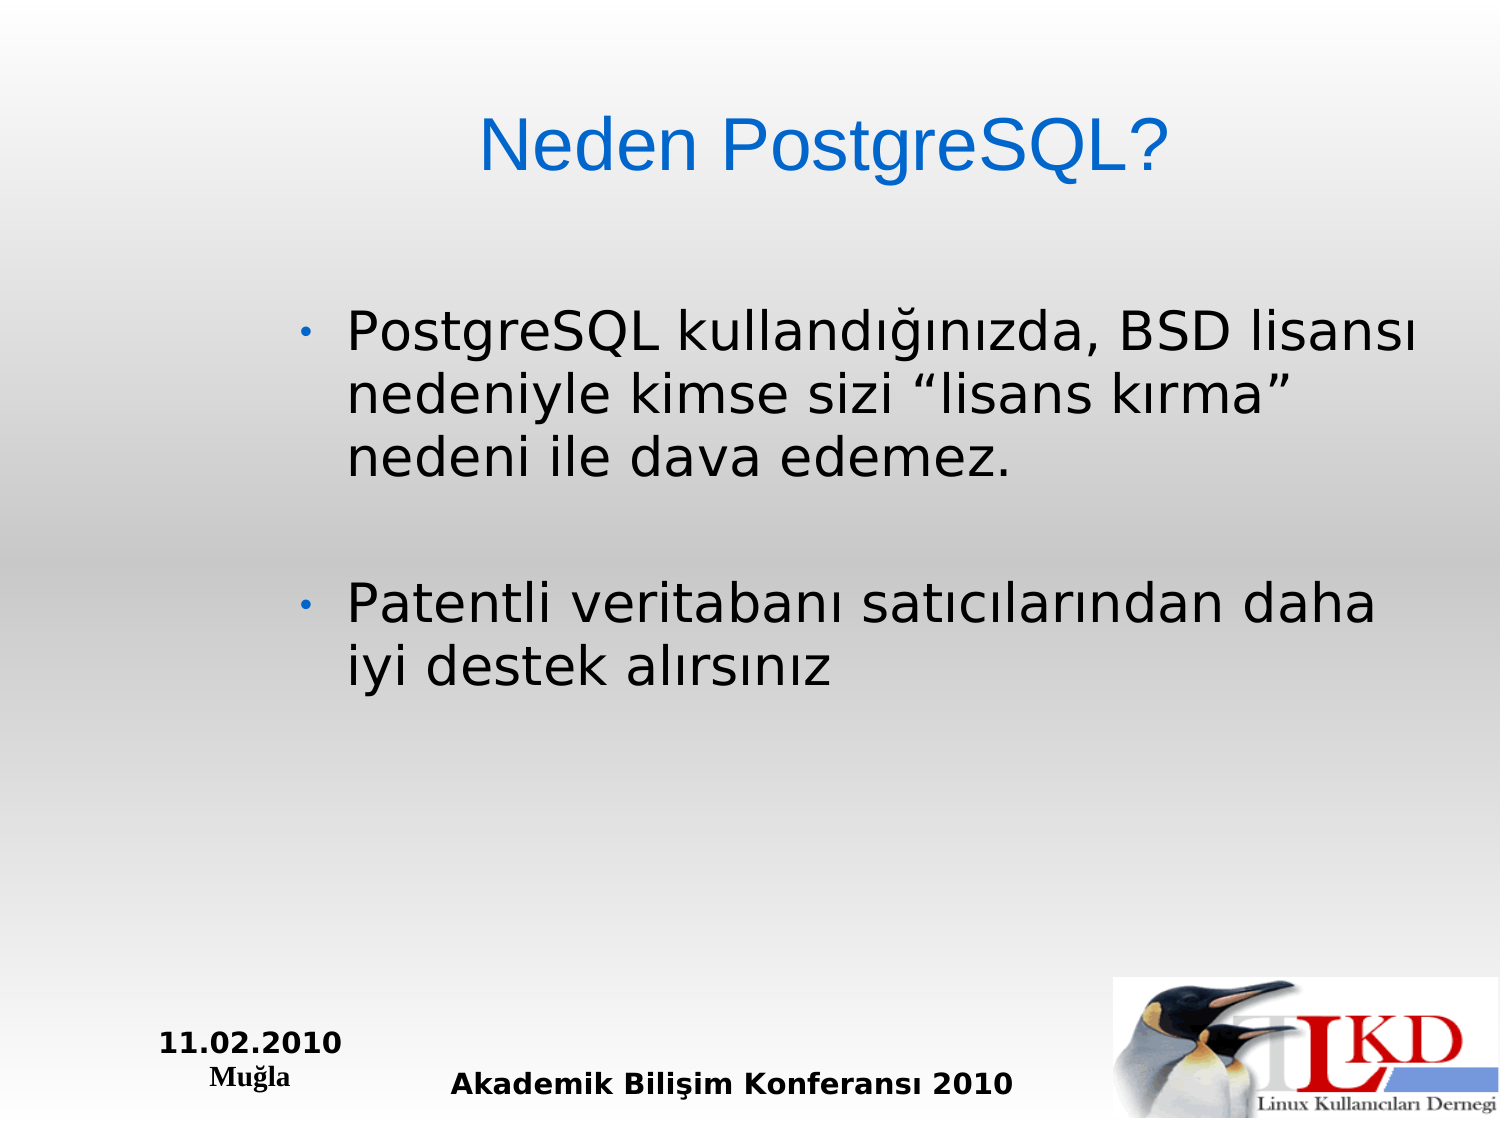

# Neden PostgreSQL?
PostgreSQL kullandığınızda, BSD lisansı nedeniyle kimse sizi “lisans kırma” nedeni ile dava edemez.
Patentli veritabanı satıcılarından daha iyi destek alırsınız